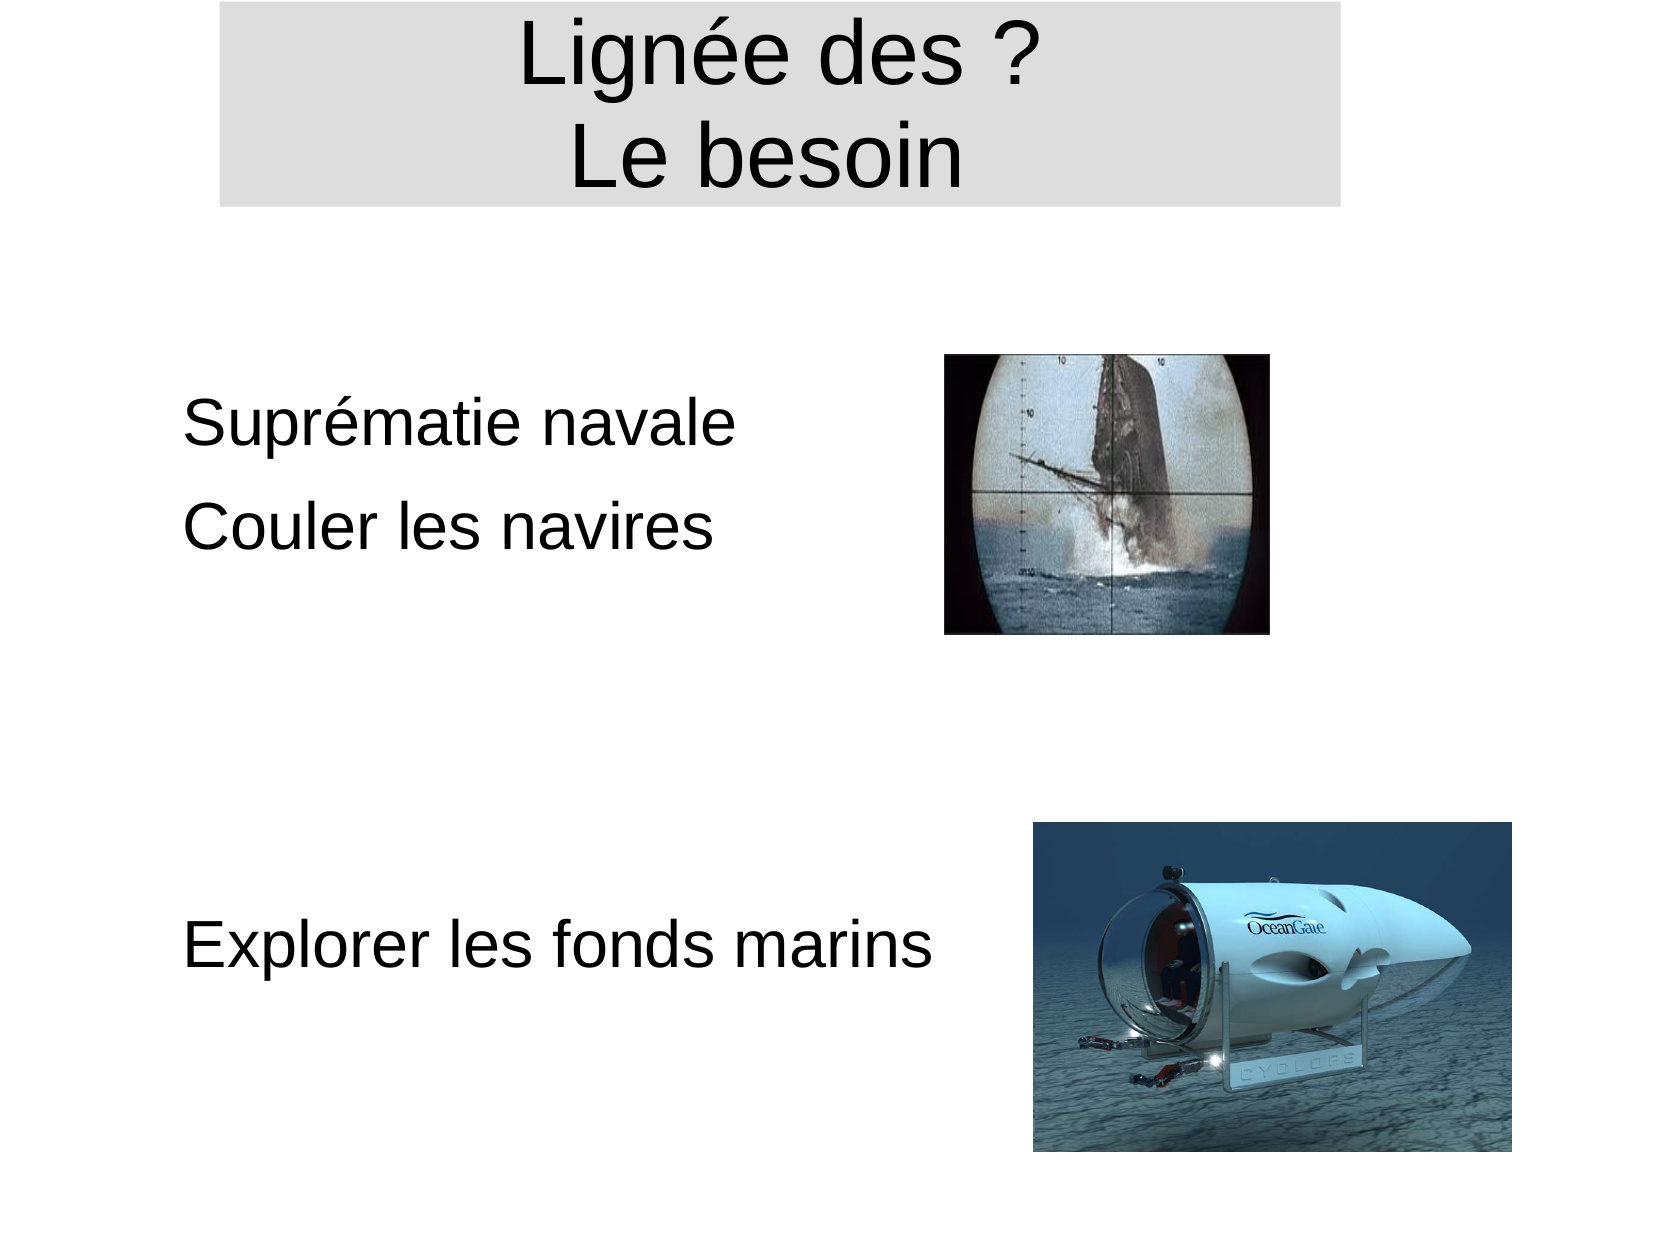

# Lignée des ? Le besoin
Suprématie navale
Couler les navires
Explorer les fonds marins